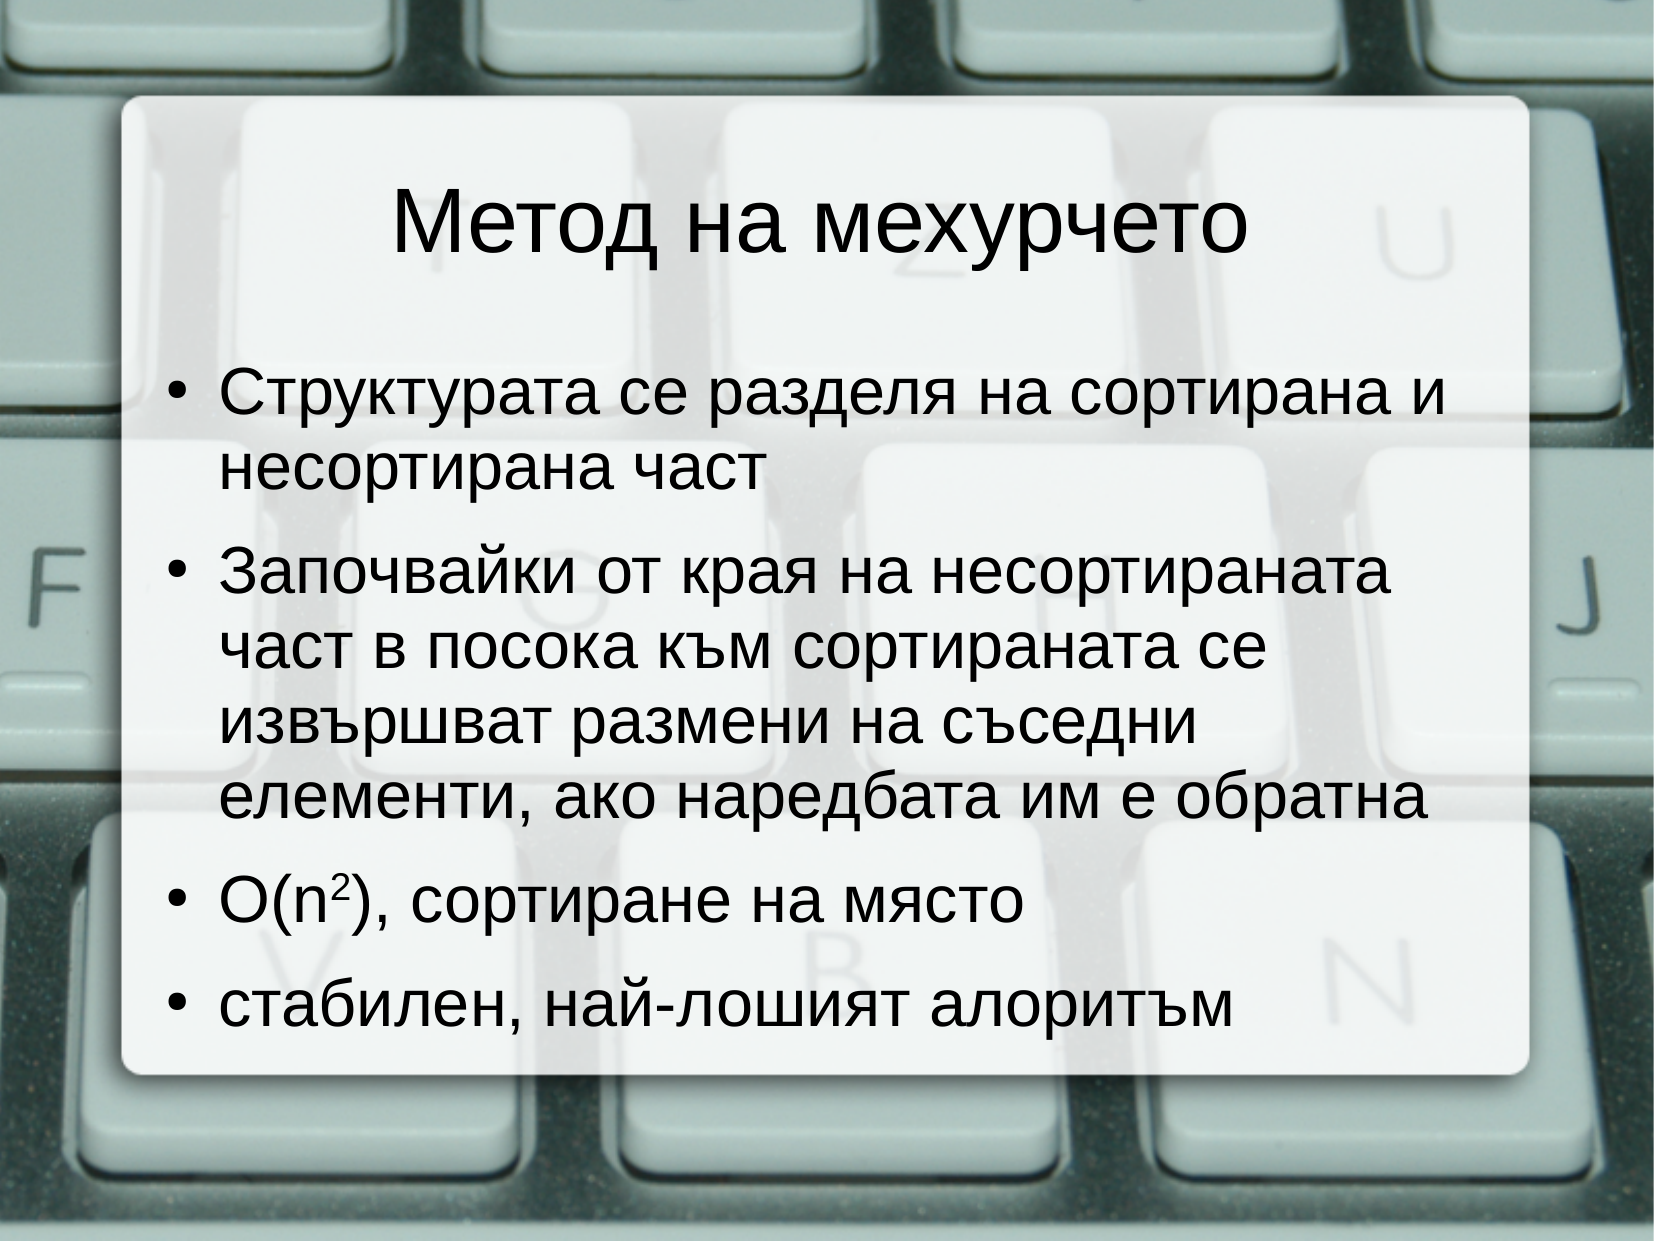

# Метод на мехурчето
Структурата се разделя на сортирана и несортирана част
Започвайки от края на несортираната част в посока към сортираната се извършват размени на съседни елементи, ако наредбата им е обратна
O(n2), сортиране на място
стабилен, най-лошият алоритъм